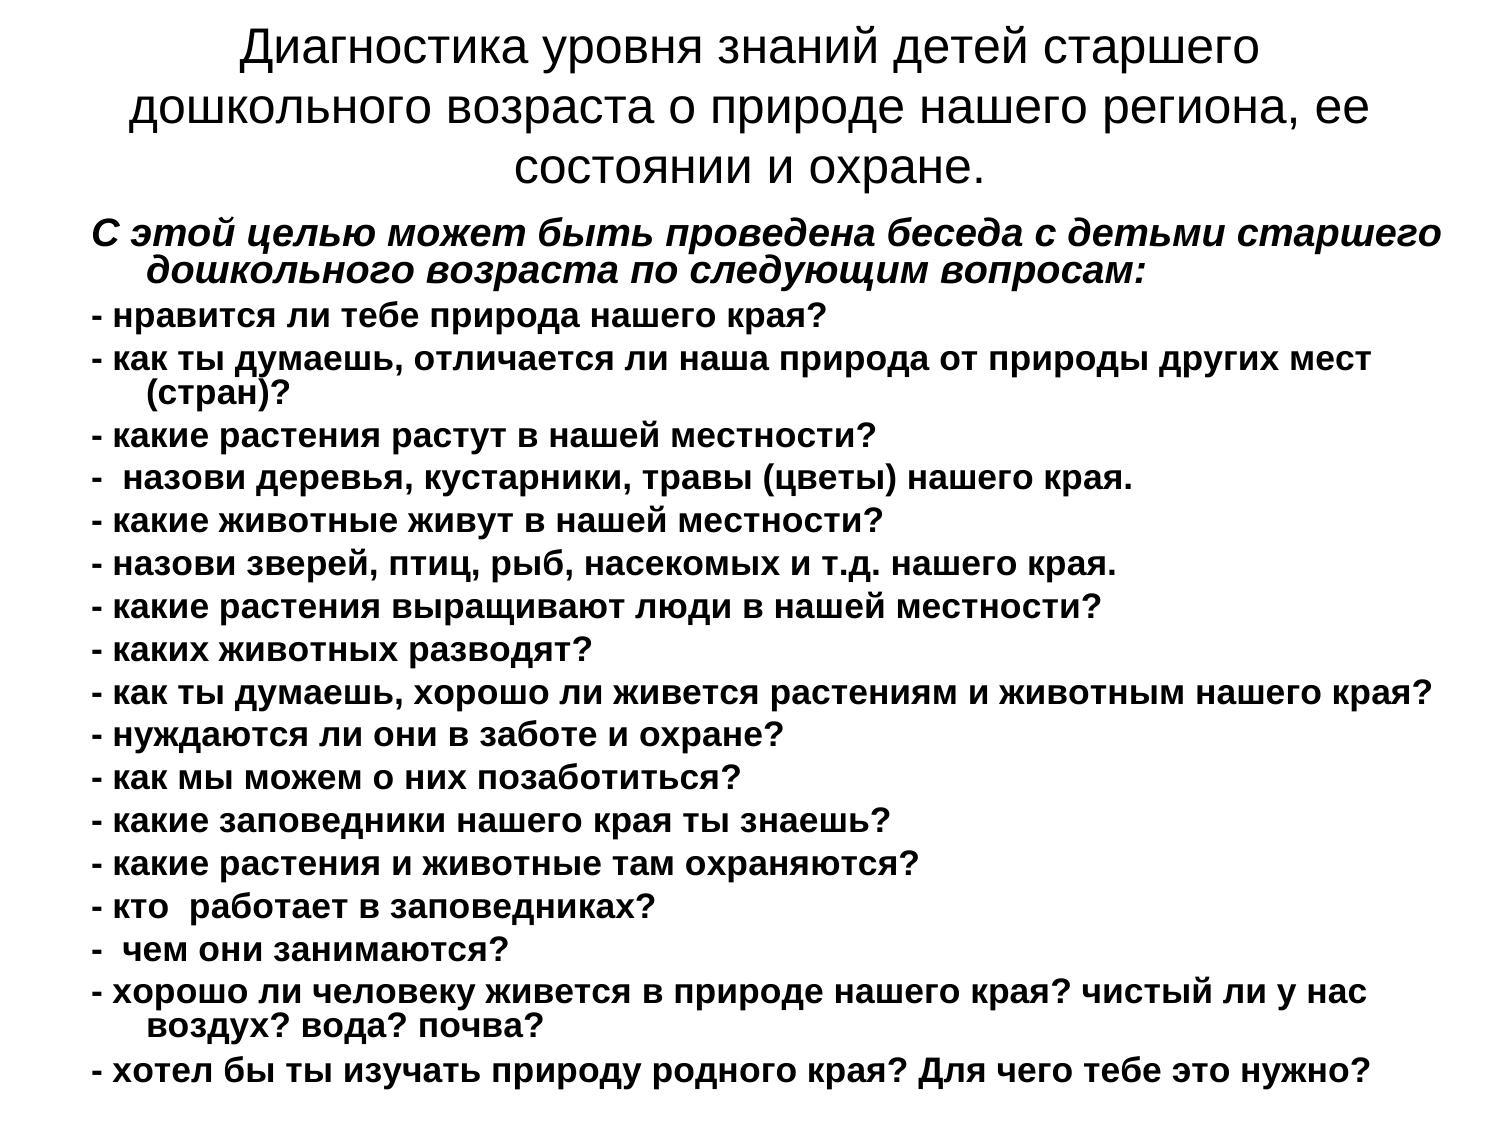

# Диагностика уровня знаний детей старшего дошкольного возраста о природе нашего региона, ее состоянии и охране.
С этой целью может быть проведена беседа с детьми старшего дошкольного возраста по следующим вопросам:
- нравится ли тебе природа нашего края?
- как ты думаешь, отличается ли наша природа от природы других мест (стран)?
- какие растения растут в нашей местности?
- назови деревья, кустарники, травы (цветы) нашего края.
- какие животные живут в нашей местности?
- назови зверей, птиц, рыб, насекомых и т.д. нашего края.
- какие растения выращивают люди в нашей местности?
- каких животных разводят?
- как ты думаешь, хорошо ли живется растениям и животным нашего края?
- нуждаются ли они в заботе и охране?
- как мы можем о них позаботиться?
- какие заповедники нашего края ты знаешь?
- какие растения и животные там охраняются?
- кто работает в заповедниках?
- чем они занимаются?
- хорошо ли человеку живется в природе нашего края? чистый ли у нас воздух? вода? почва?
- хотел бы ты изучать природу родного края? Для чего тебе это нужно?